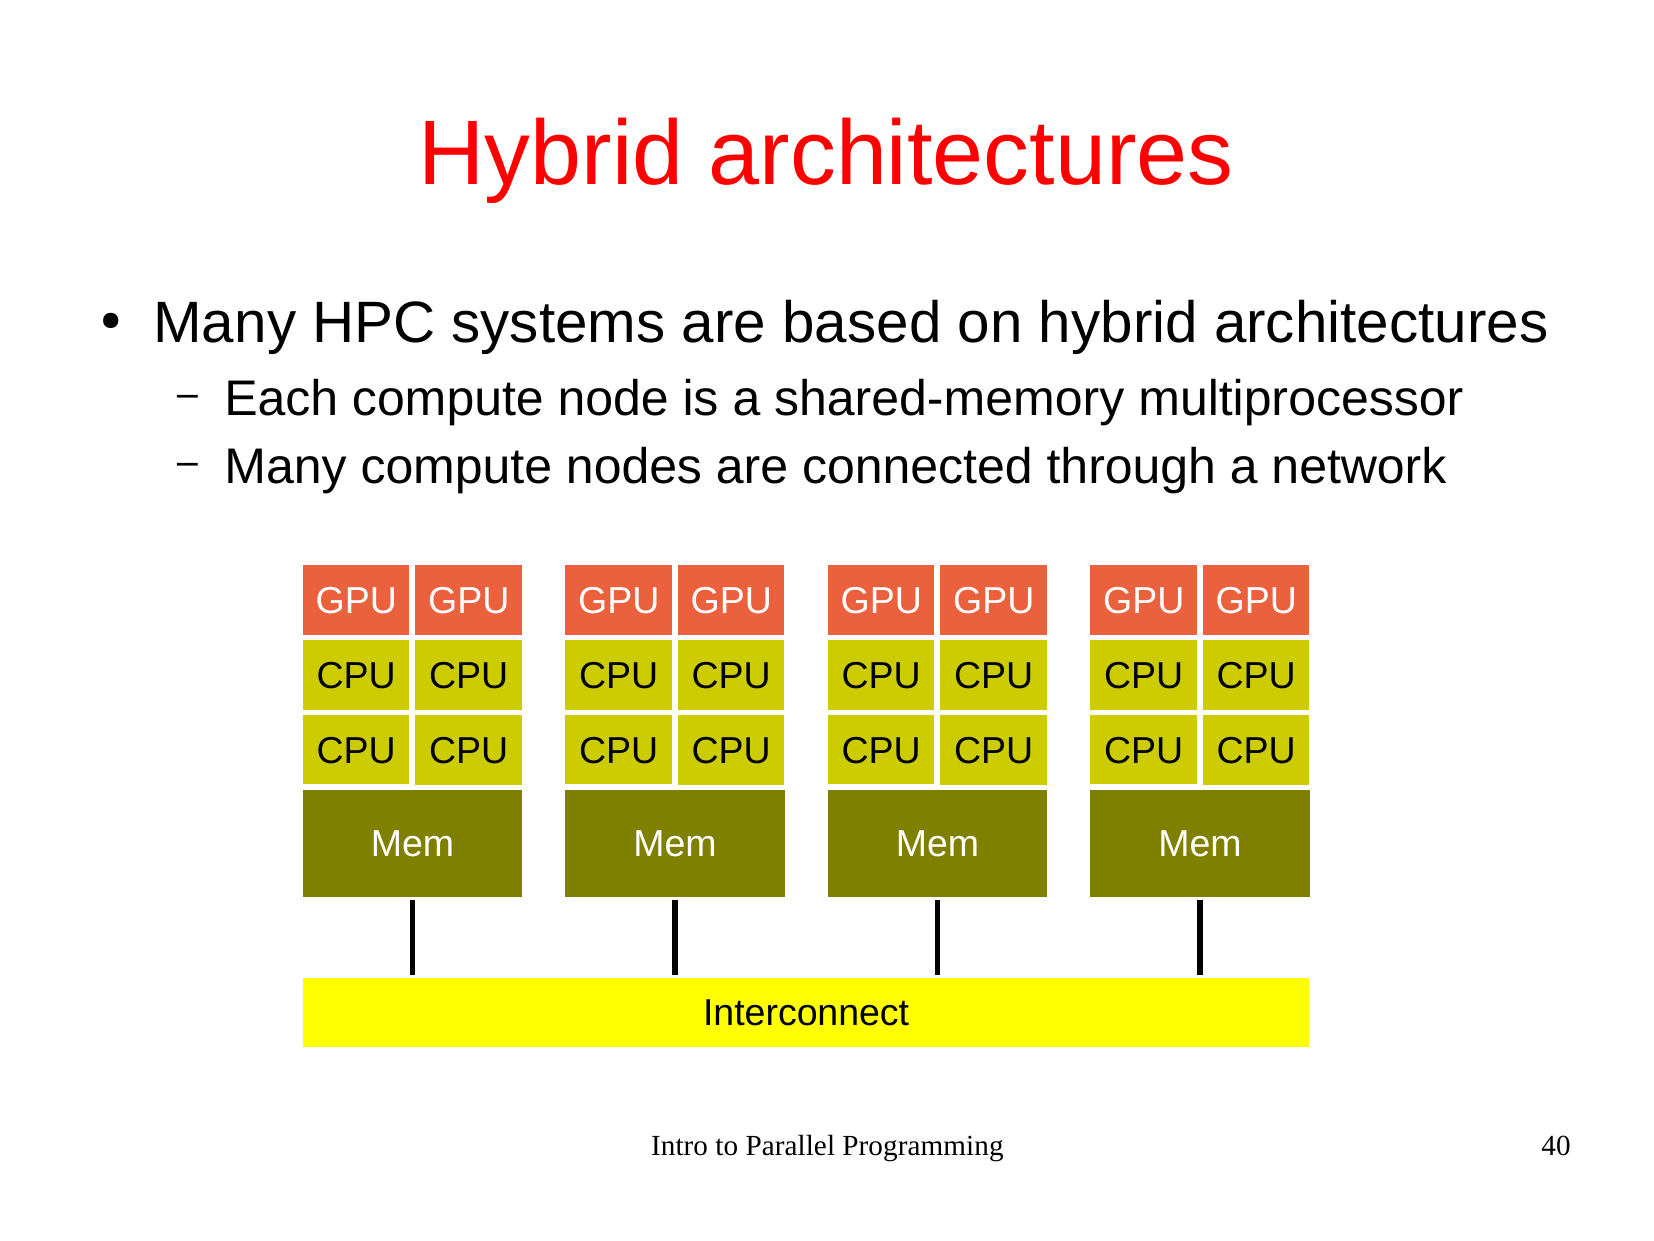

# Hybrid architectures
Many HPC systems are based on hybrid architectures
Each compute node is a shared-memory multiprocessor
Many compute nodes are connected through a network
GPU
GPU
GPU
GPU
GPU
GPU
GPU
GPU
CPU
CPU
CPU
CPU
CPU
CPU
CPU
CPU
CPU
CPU
CPU
CPU
CPU
CPU
CPU
CPU
Mem
Mem
Mem
Mem
Interconnect
Intro to Parallel Programming
40